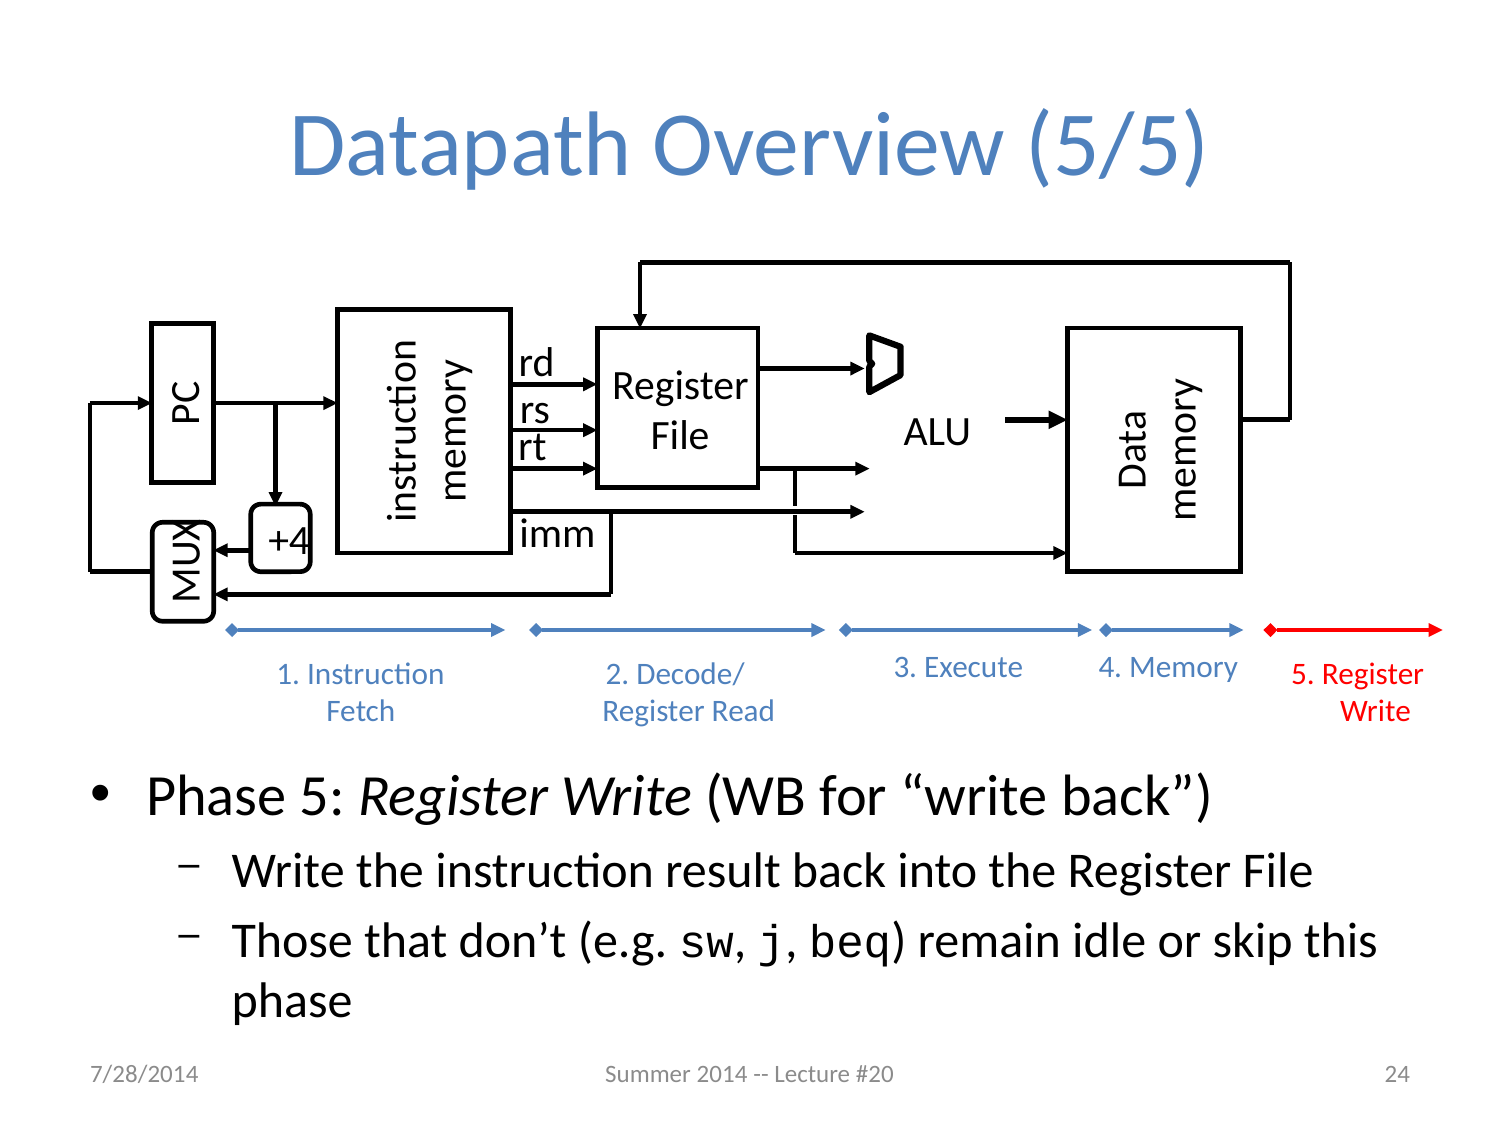

# Datapath Overview (5/5)
rd
Register
File
ALU
instruction
memory
Data
memory
PC
rs
rt
imm
+4
MUX
1. Instruction
Fetch
2. Decode/
 Register Read
3. Execute
4. Memory
5. Register
 Write
Phase 5: Register Write (WB for “write back”)
Write the instruction result back into the Register File
Those that don’t (e.g. sw, j, beq) remain idle or skip this phase
7/28/2014
Summer 2014 -- Lecture #20